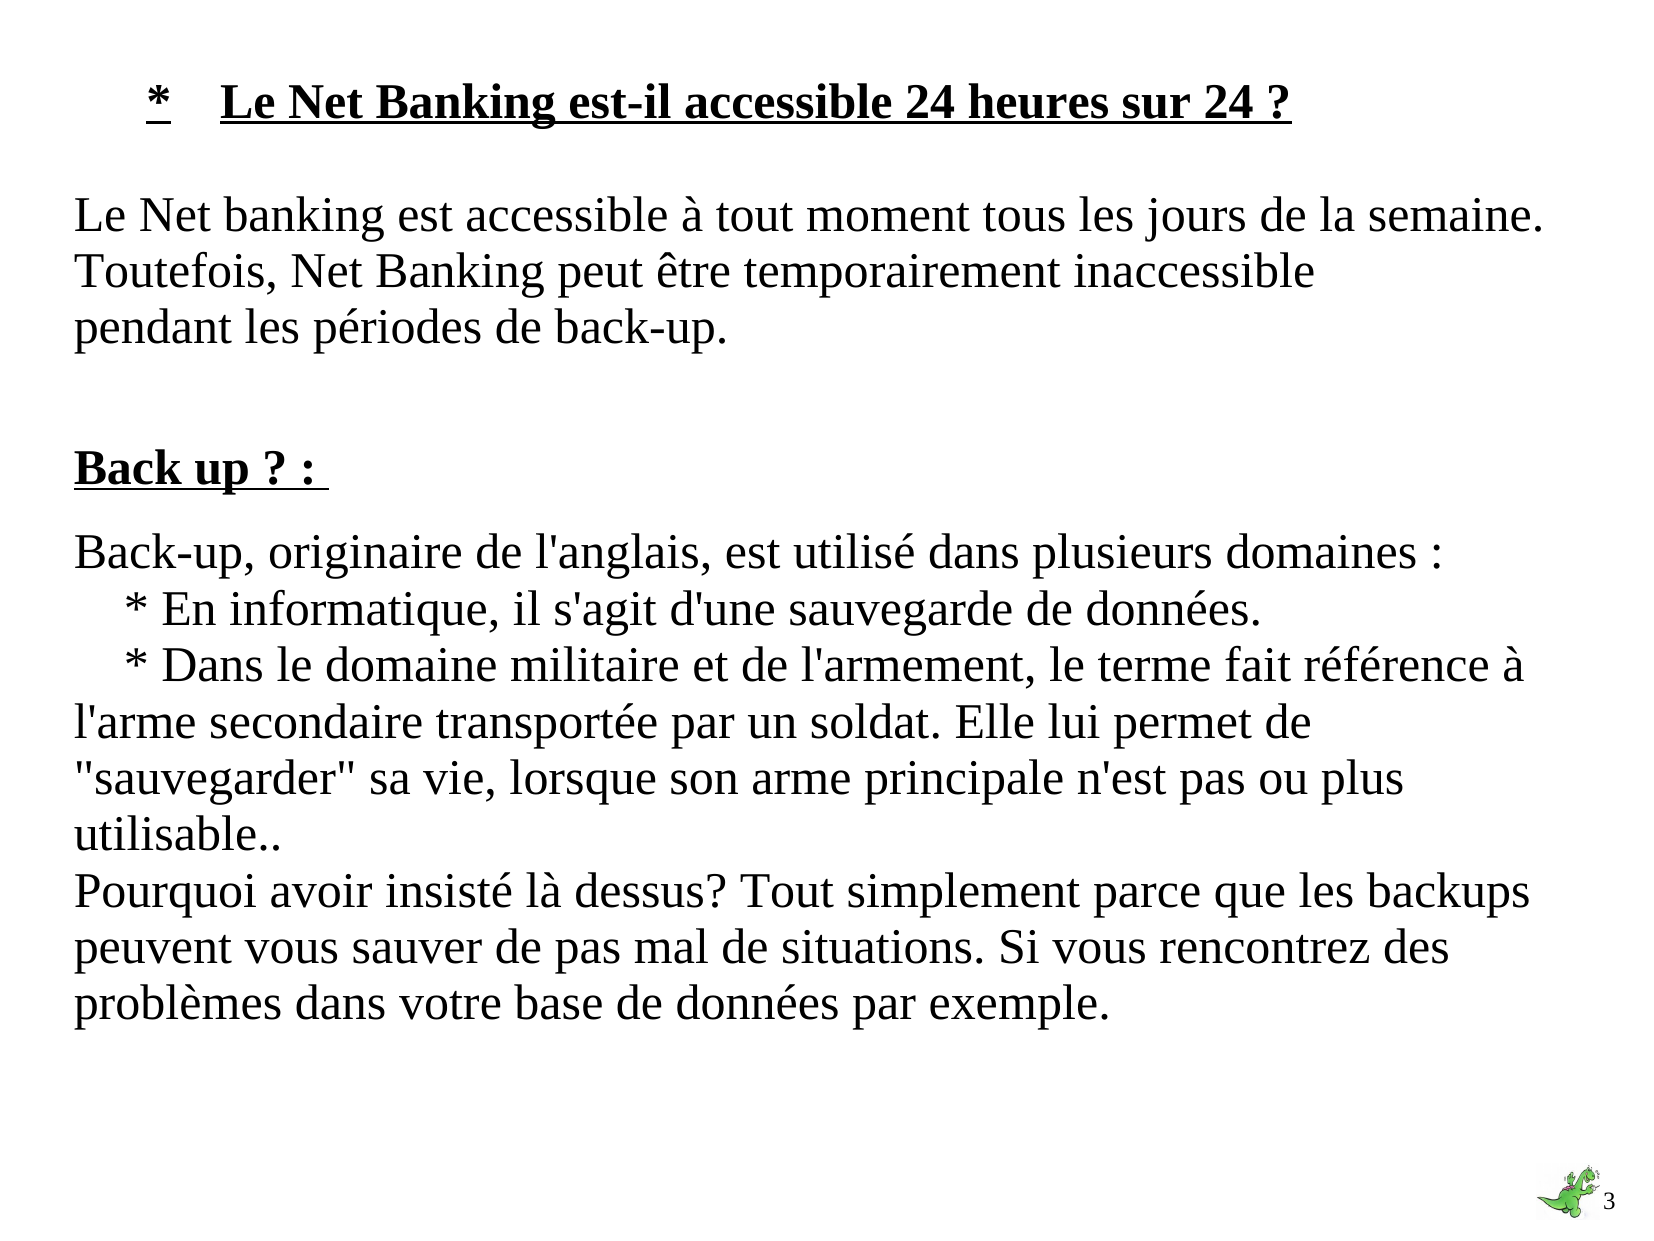

*	Le Net Banking est-il accessible 24 heures sur 24 ?
Le Net banking est accessible à tout moment tous les jours de la semaine.
Toutefois, Net Banking peut être temporairement inaccessible
pendant les périodes de back-up.
Back up ? :
Back-up, originaire de l'anglais, est utilisé dans plusieurs domaines :
 * En informatique, il s'agit d'une sauvegarde de données.
 * Dans le domaine militaire et de l'armement, le terme fait référence à
l'arme secondaire transportée par un soldat. Elle lui permet de
"sauvegarder" sa vie, lorsque son arme principale n'est pas ou plus
utilisable..
Pourquoi avoir insisté là dessus? Tout simplement parce que les backups
peuvent vous sauver de pas mal de situations. Si vous rencontrez des
problèmes dans votre base de données par exemple.
3